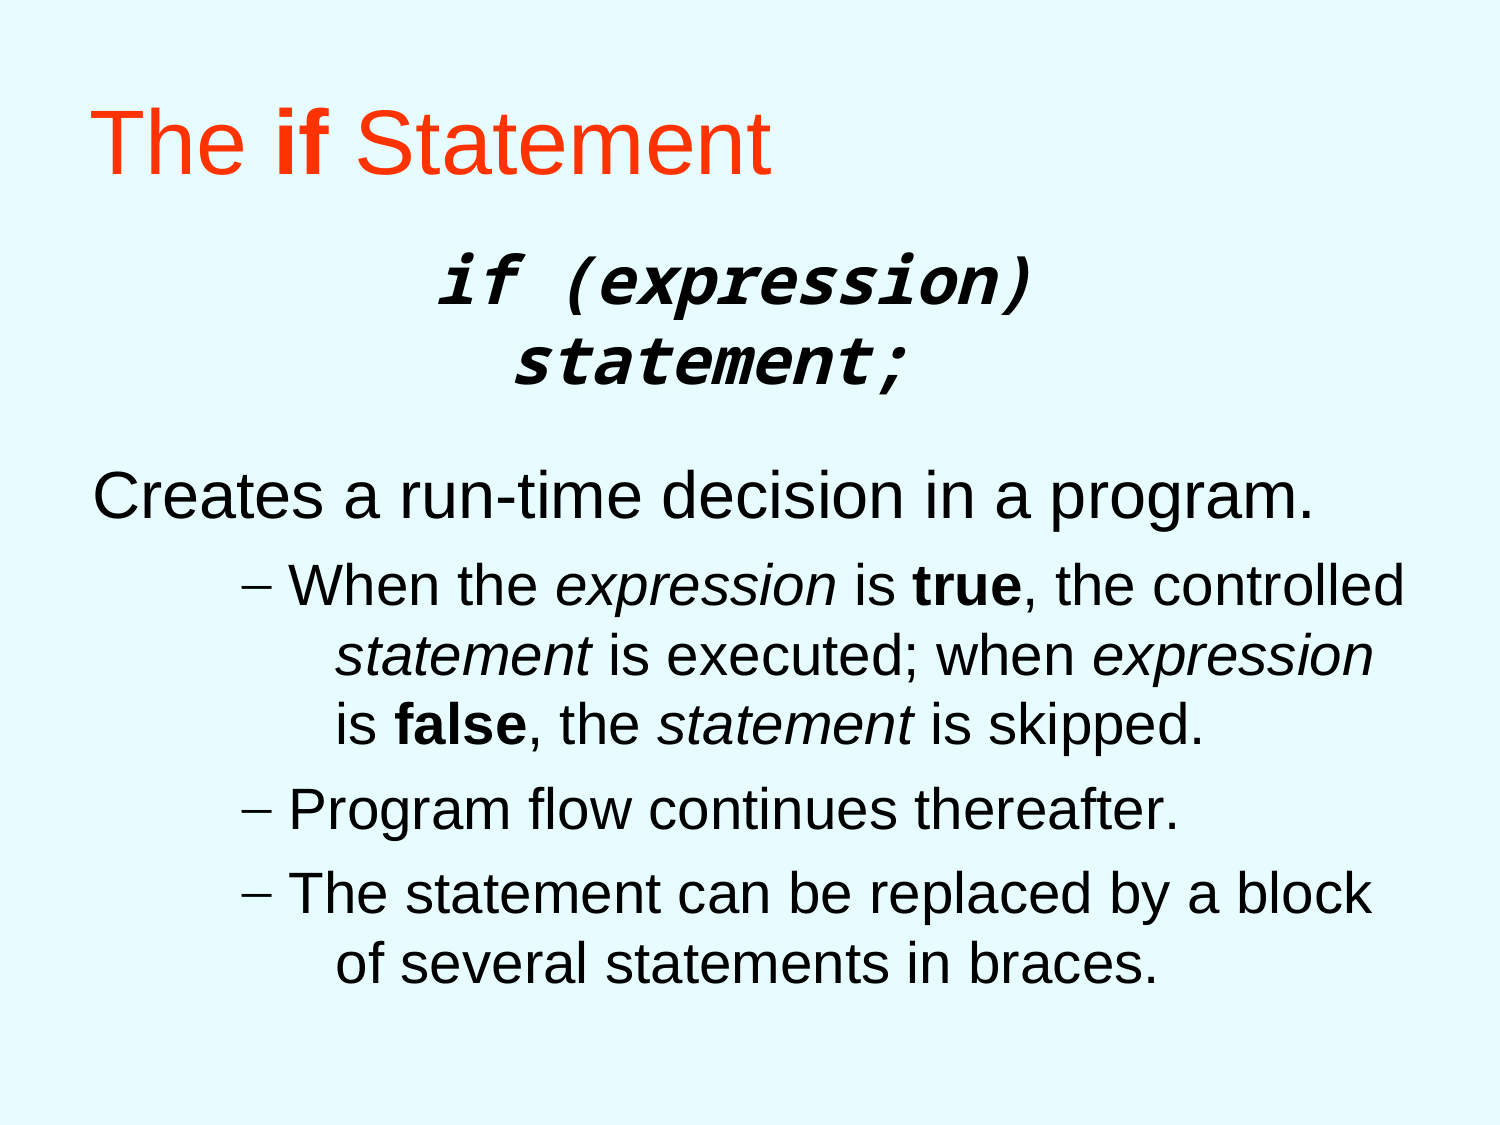

# The if Statement
if (expression)
	statement;
Creates a run-time decision in a program.
When the expression is true, the controlled statement is executed; when expression is false, the statement is skipped.
Program flow continues thereafter.
The statement can be replaced by a block of several statements in braces.